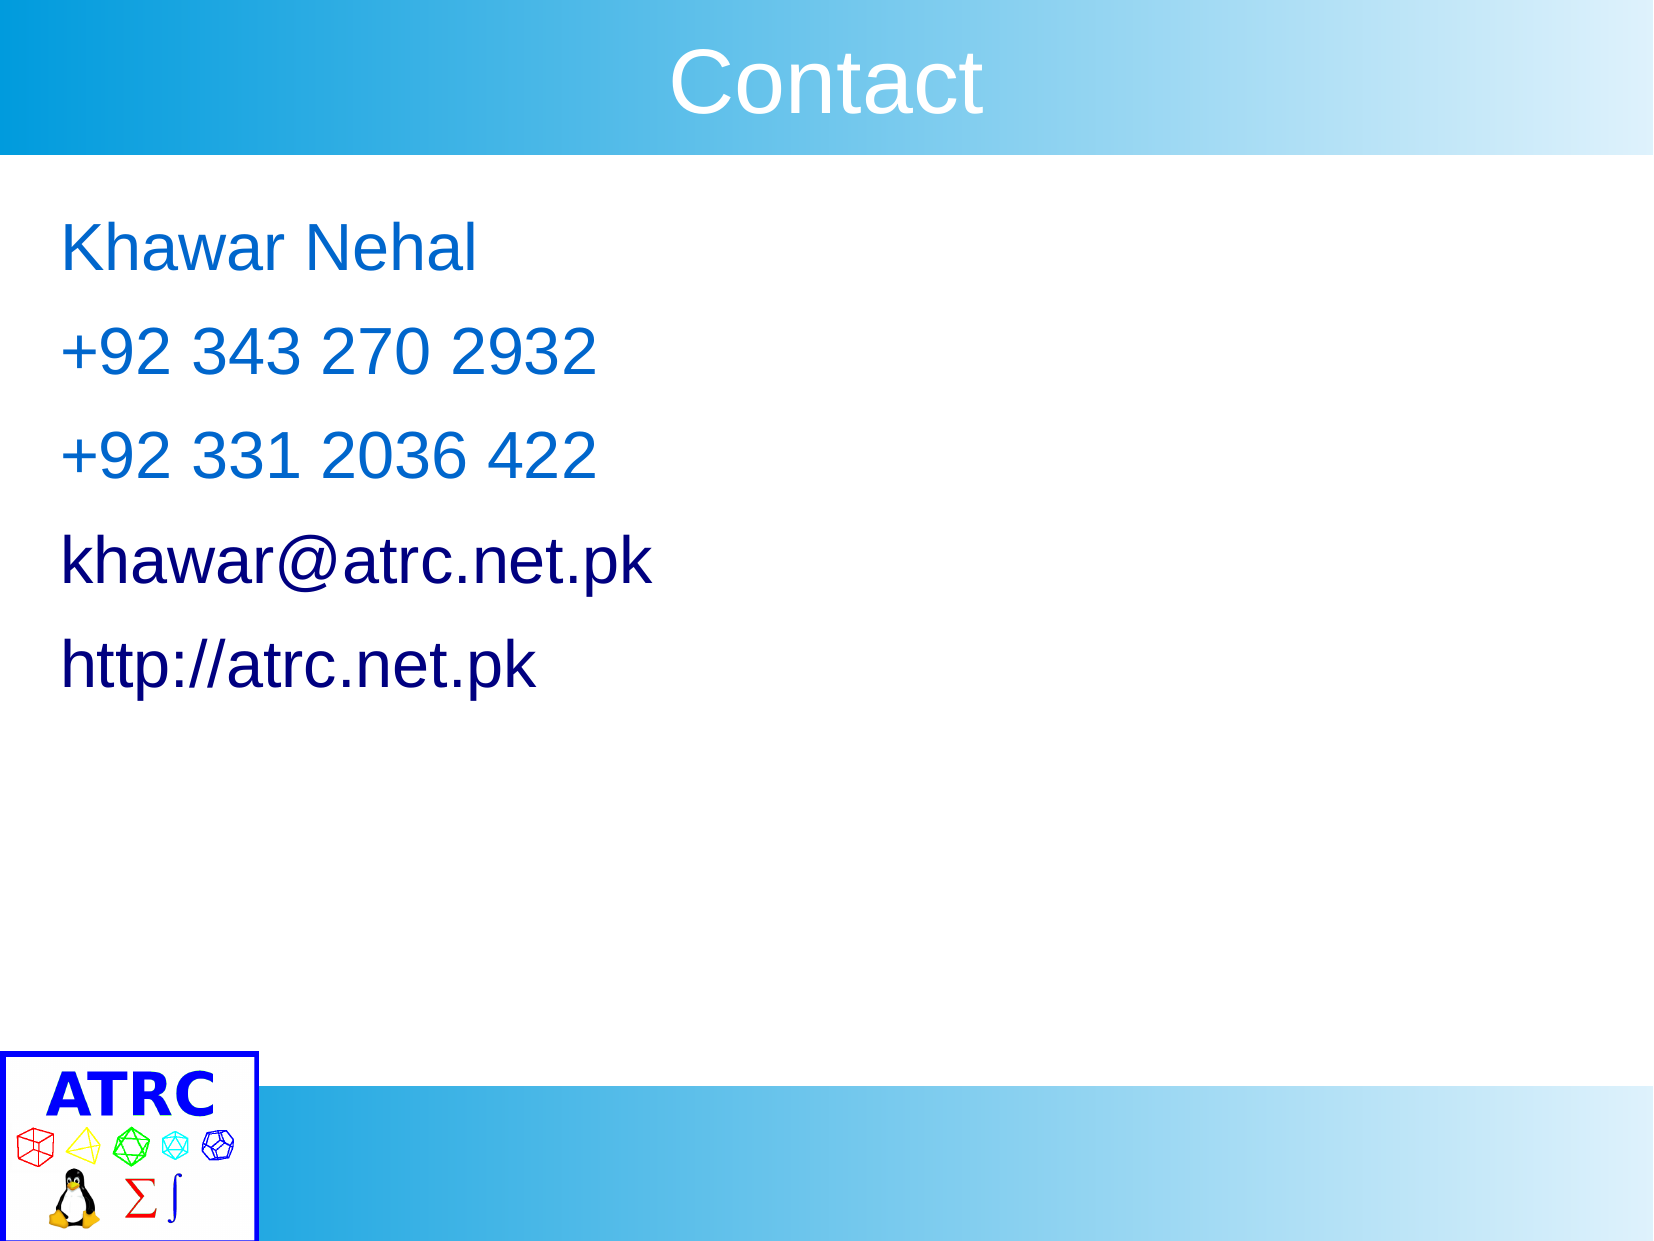

# Contact
Khawar Nehal
+92 343 270 2932
+92 331 2036 422
khawar@atrc.net.pk
http://atrc.net.pk